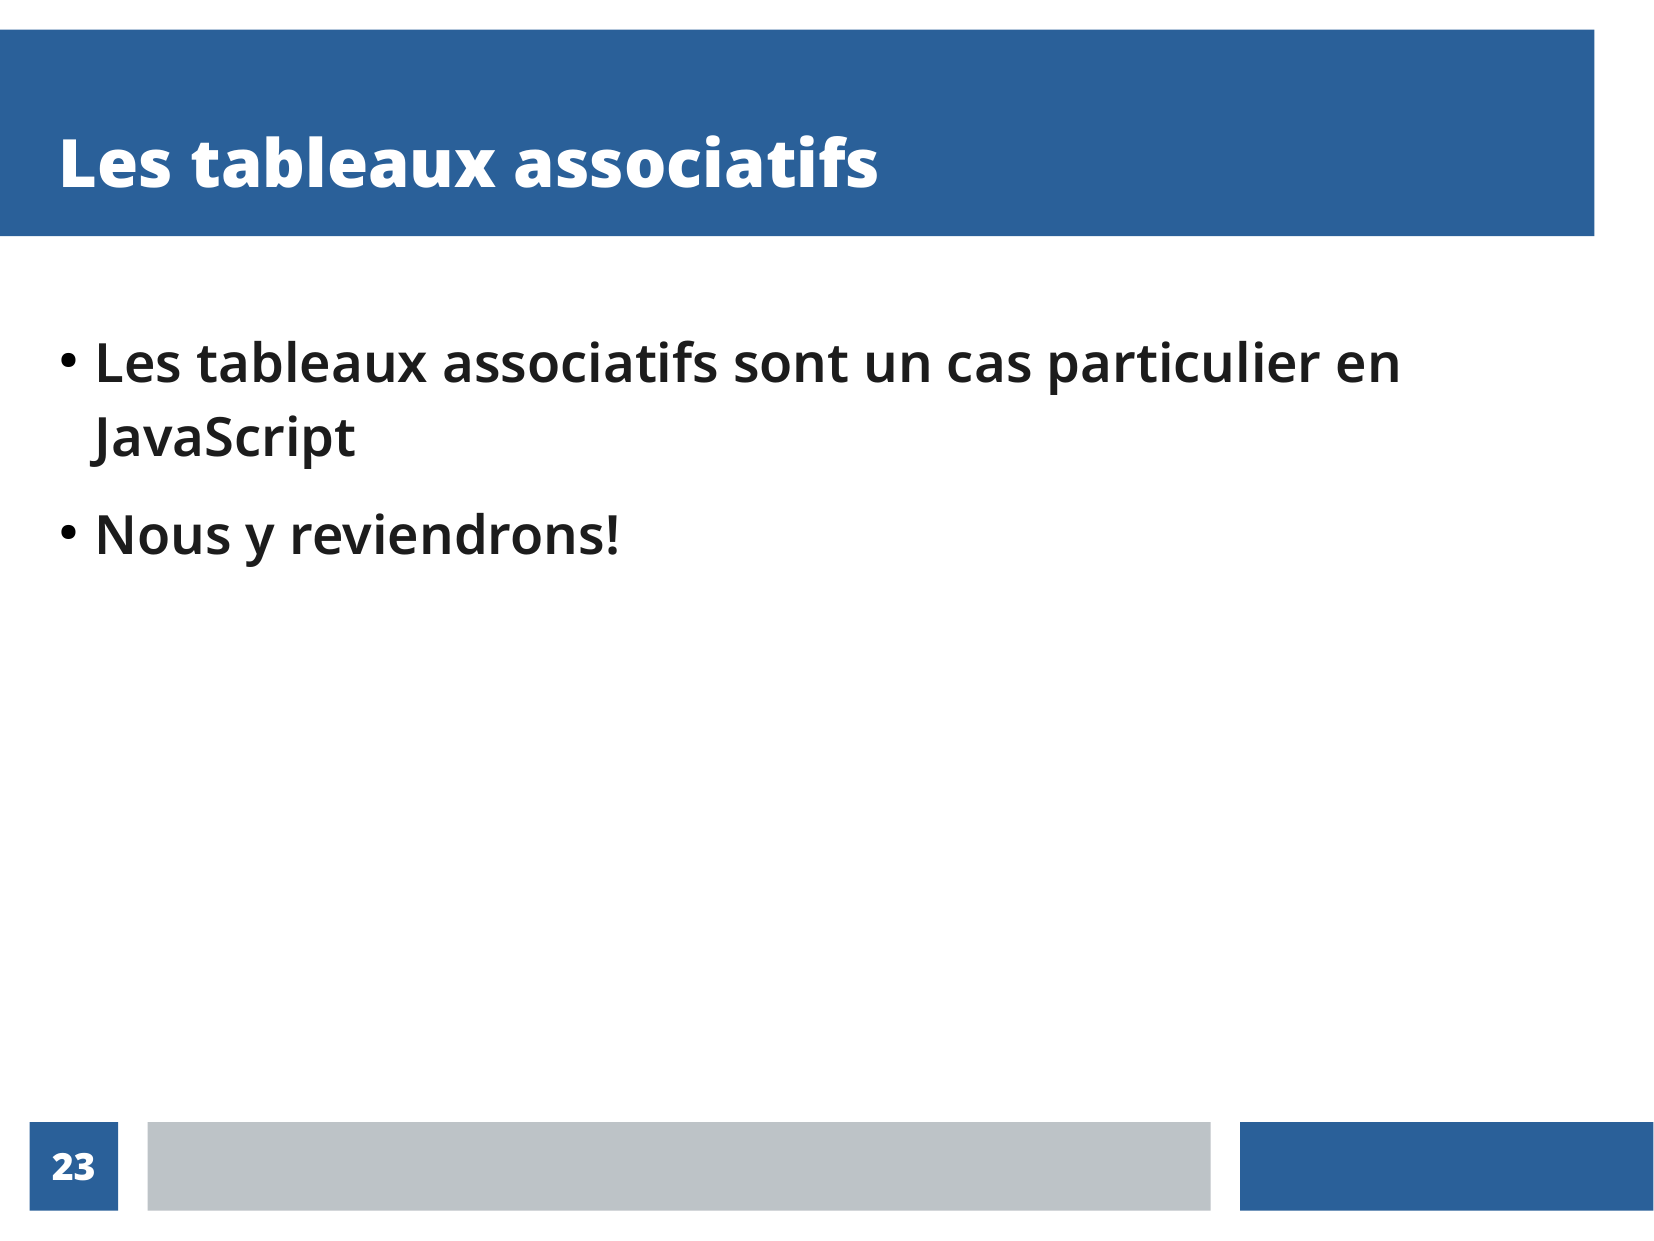

# Les tableaux associatifs
Les tableaux associatifs sont un cas particulier en JavaScript
Nous y reviendrons!
23